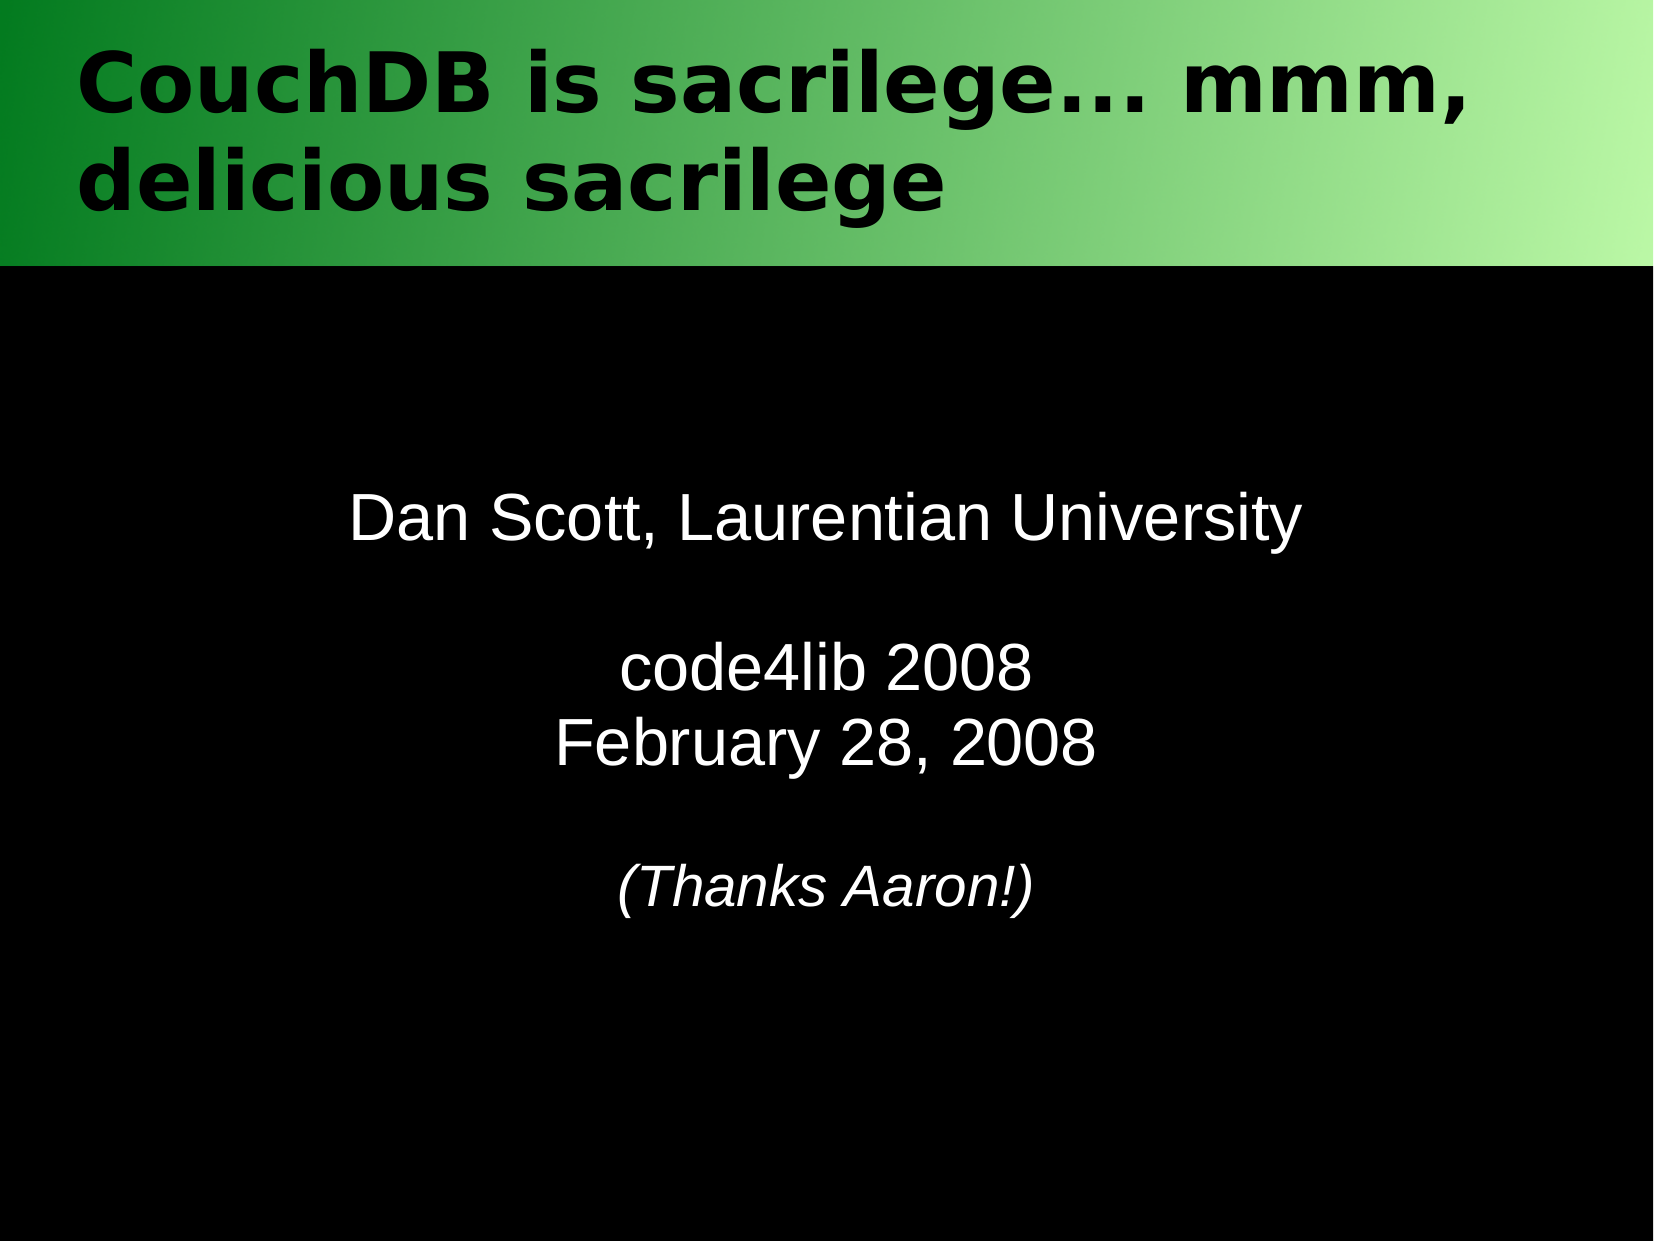

# CouchDB is sacrilege... mmm, delicious sacrilege
Dan Scott, Laurentian University
code4lib 2008
February 28, 2008
(Thanks Aaron!)